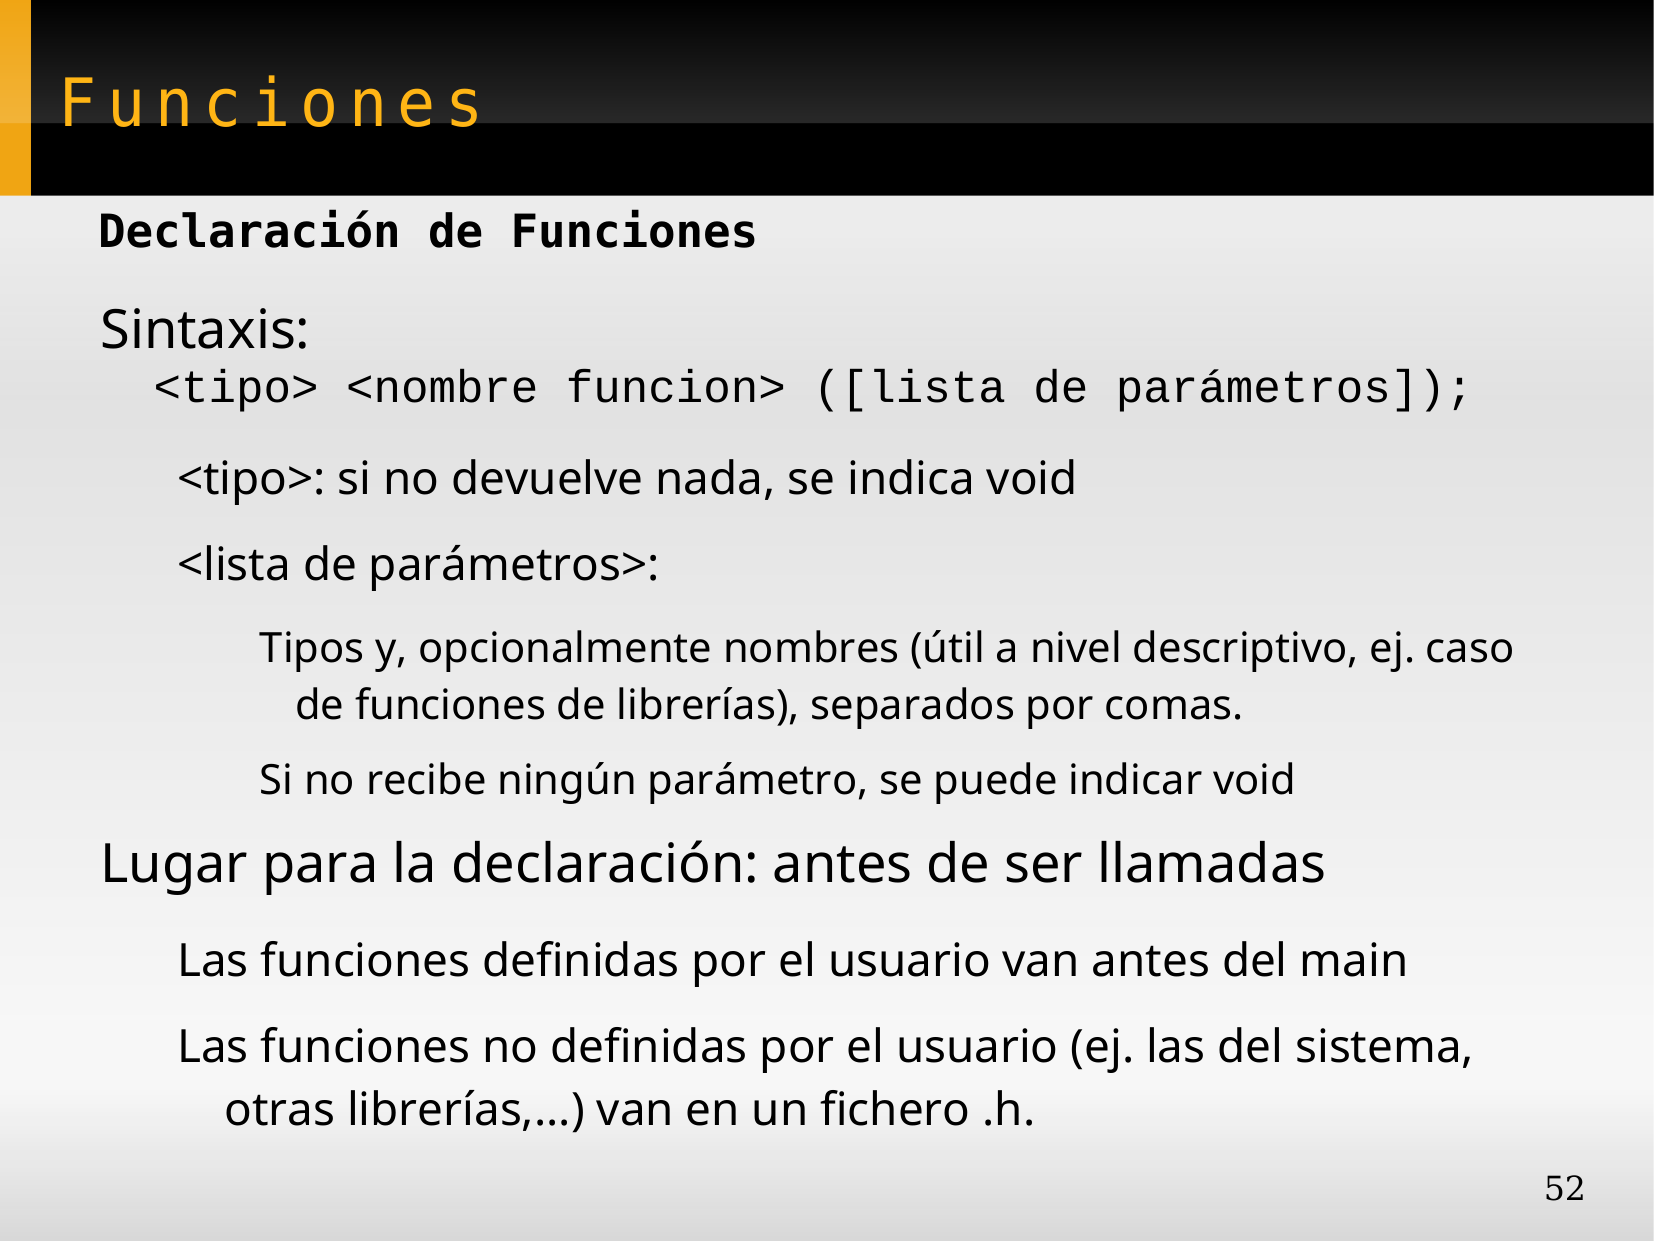

# Funciones
Declaración de Funciones
Sintaxis:
<tipo> <nombre funcion> ([lista de parámetros]);
<tipo>: si no devuelve nada, se indica void
<lista de parámetros>:
Tipos y, opcionalmente nombres (útil a nivel descriptivo, ej. caso de funciones de librerías), separados por comas.
Si no recibe ningún parámetro, se puede indicar void
Lugar para la declaración: antes de ser llamadas
Las funciones definidas por el usuario van antes del main
Las funciones no definidas por el usuario (ej. las del sistema, otras librerías,...) van en un fichero .h.
52